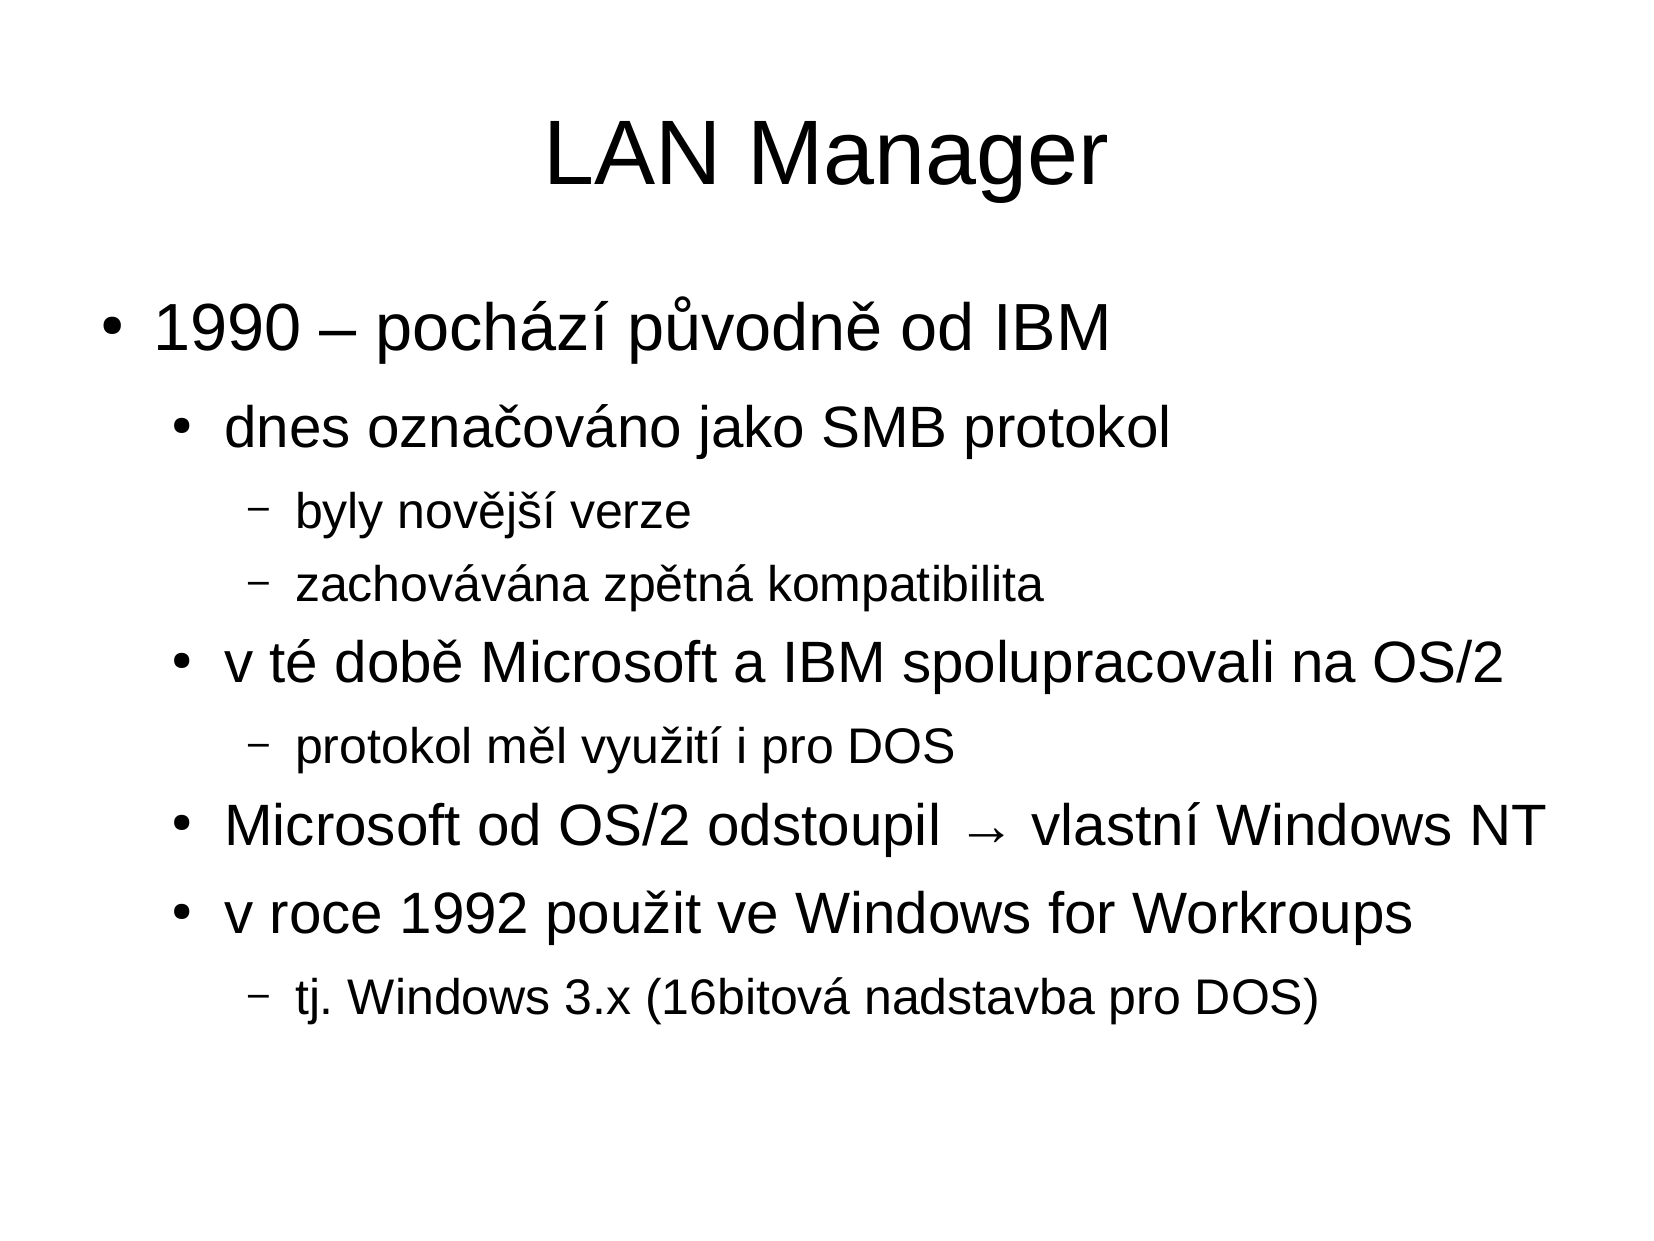

# LAN Manager
1990 – pochází původně od IBM
dnes označováno jako SMB protokol
byly novější verze
zachovávána zpětná kompatibilita
v té době Microsoft a IBM spolupracovali na OS/2
protokol měl využití i pro DOS
Microsoft od OS/2 odstoupil → vlastní Windows NT
v roce 1992 použit ve Windows for Workroups
tj. Windows 3.x (16bitová nadstavba pro DOS)